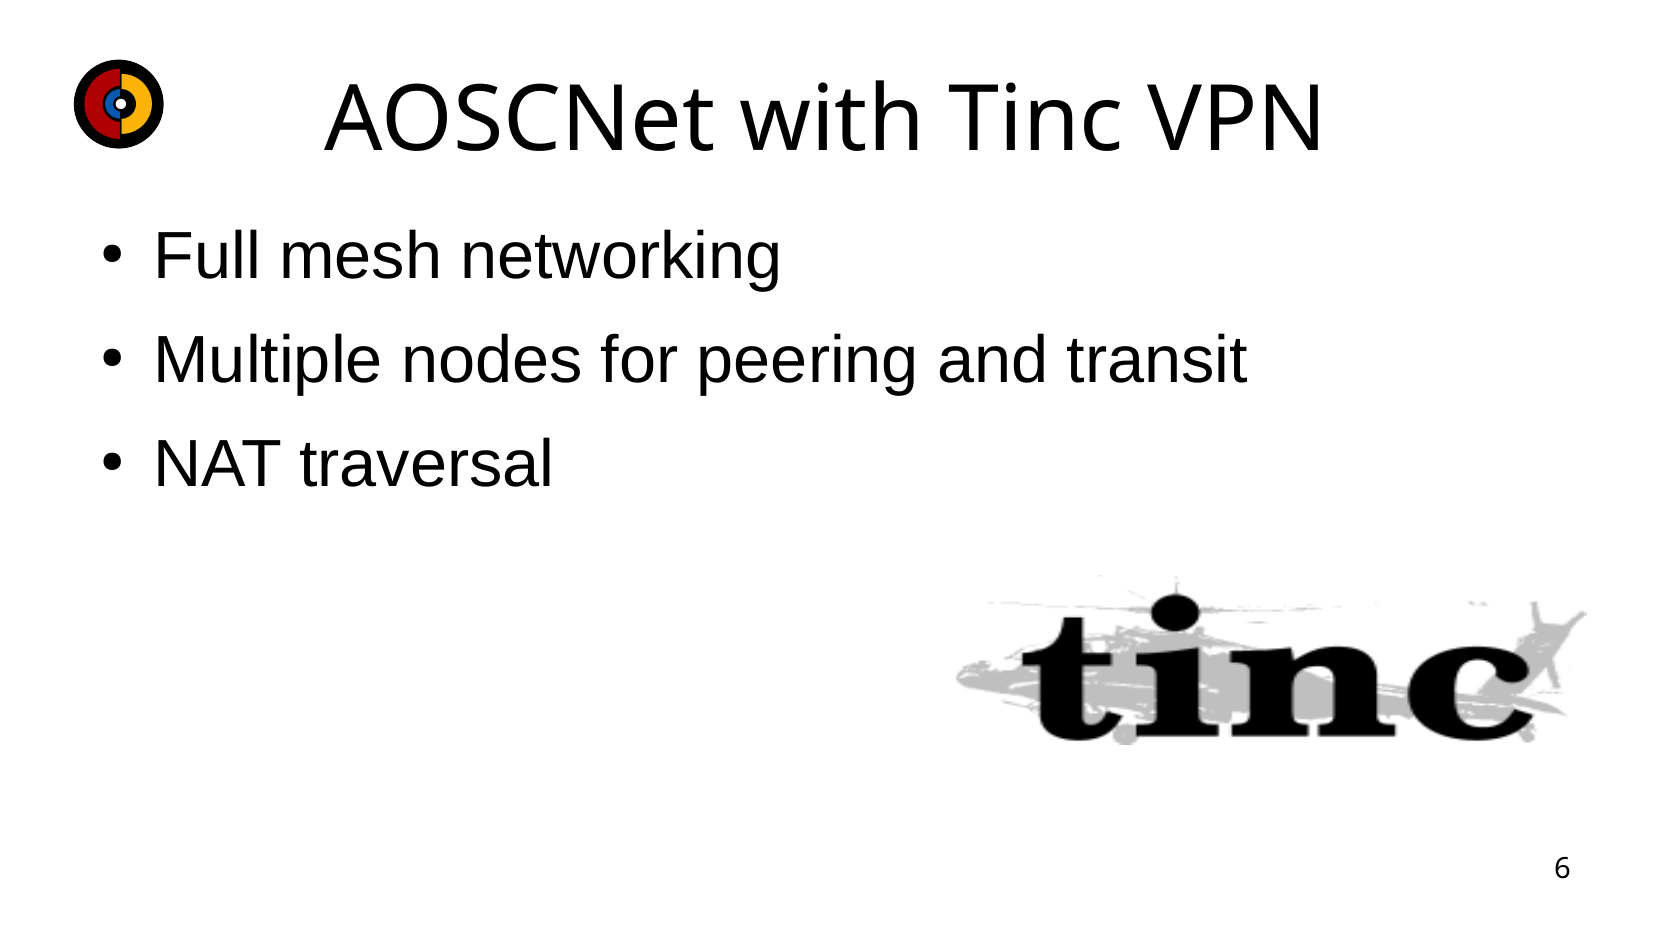

# AOSCNet with Tinc VPN
Full mesh networking
Multiple nodes for peering and transit
NAT traversal
6